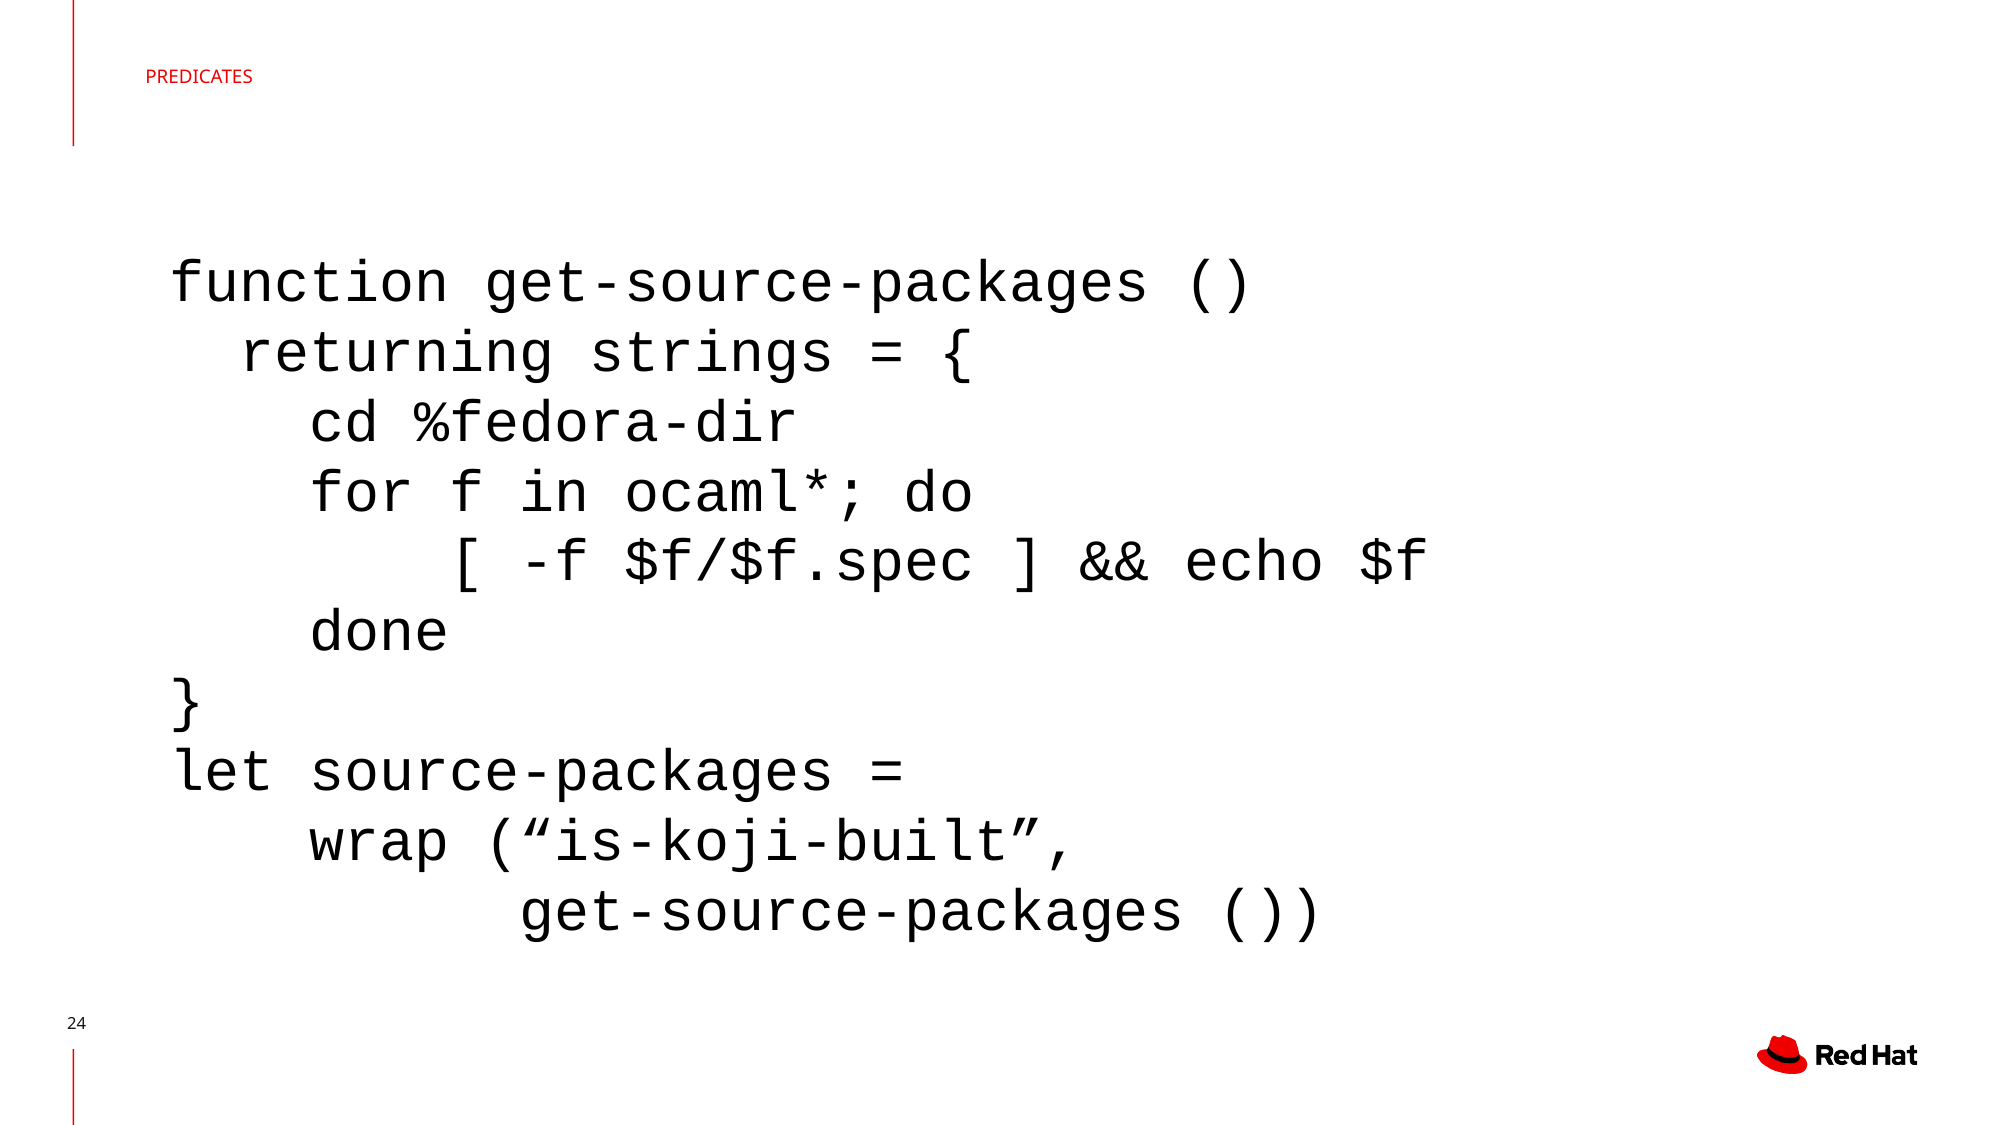

PREDICATES
function get-source-packages ()
 returning strings = {
 cd %fedora-dir
 for f in ocaml*; do
 [ -f $f/$f.spec ] && echo $f
 done
}
let source-packages =
 wrap (“is-koji-built”,
 get-source-packages ())
24